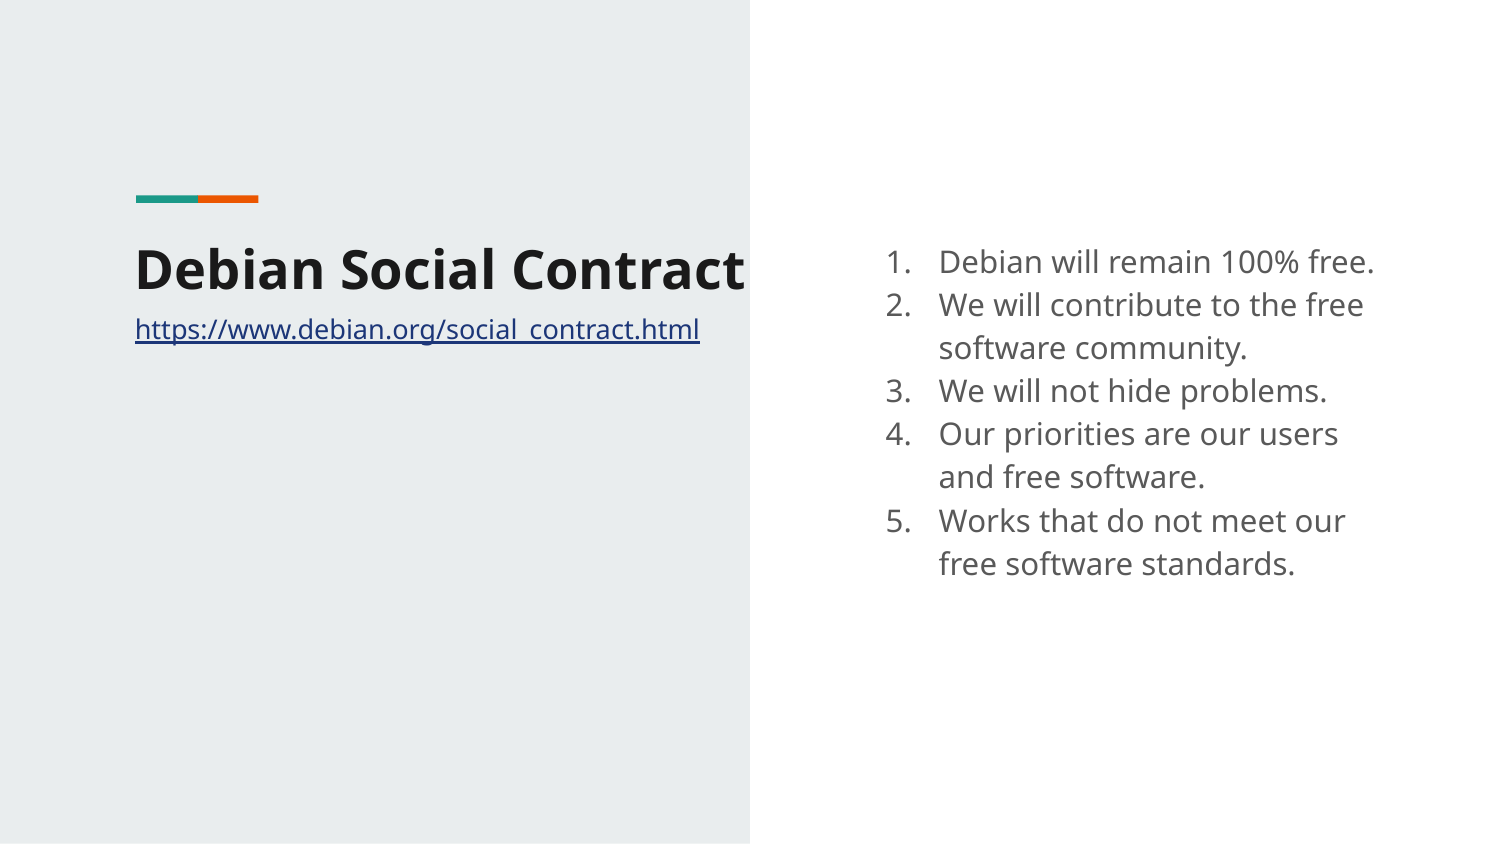

# Debian Social Contract
Debian will remain 100% free.
We will contribute to the free software community.
We will not hide problems.
Our priorities are our users and free software.
Works that do not meet our free software standards.
https://www.debian.org/social_contract.html